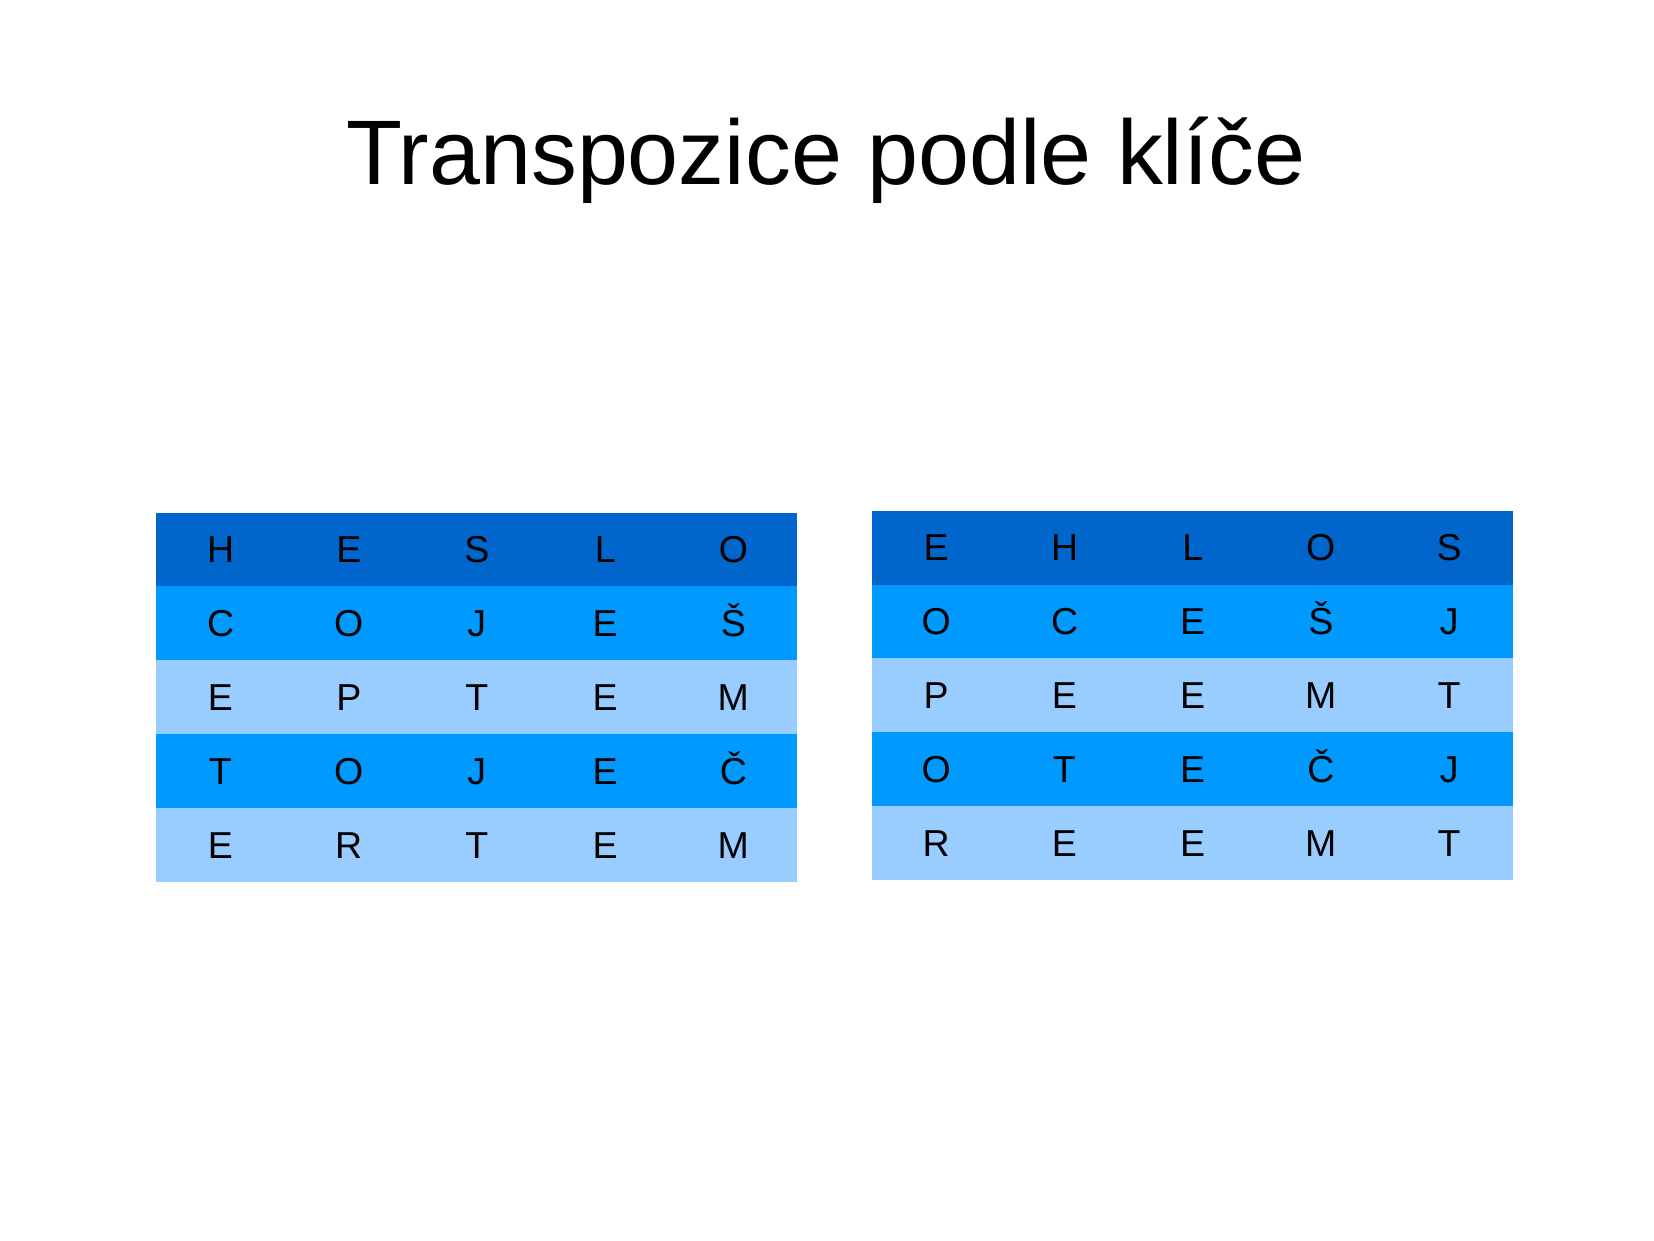

# Transpozice podle klíče
| E | H | L | O | S |
| --- | --- | --- | --- | --- |
| O | C | E | Š | J |
| P | E | E | M | T |
| O | T | E | Č | J |
| R | E | E | M | T |
| H | E | S | L | O |
| --- | --- | --- | --- | --- |
| C | O | J | E | Š |
| E | P | T | E | M |
| T | O | J | E | Č |
| E | R | T | E | M |